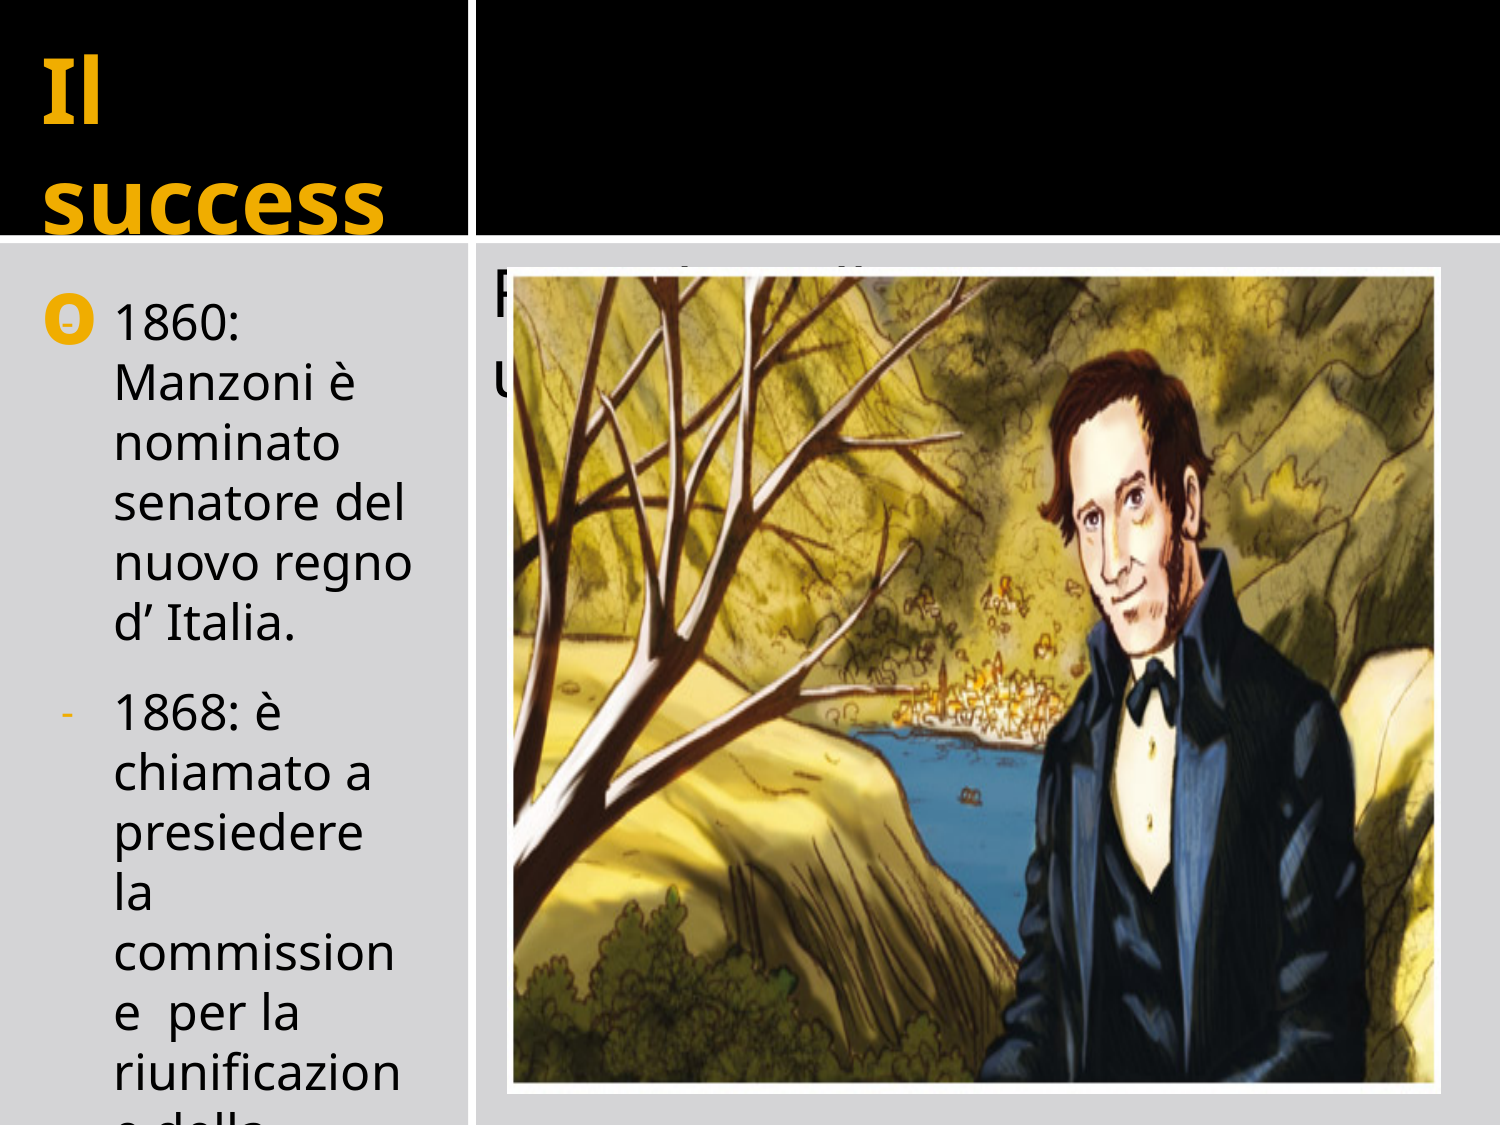

# Il successo
1860: Manzoni è nominato senatore del nuovo regno d’ Italia.
1868: è chiamato a presiedere la commissione per la riunificazione della lingua.